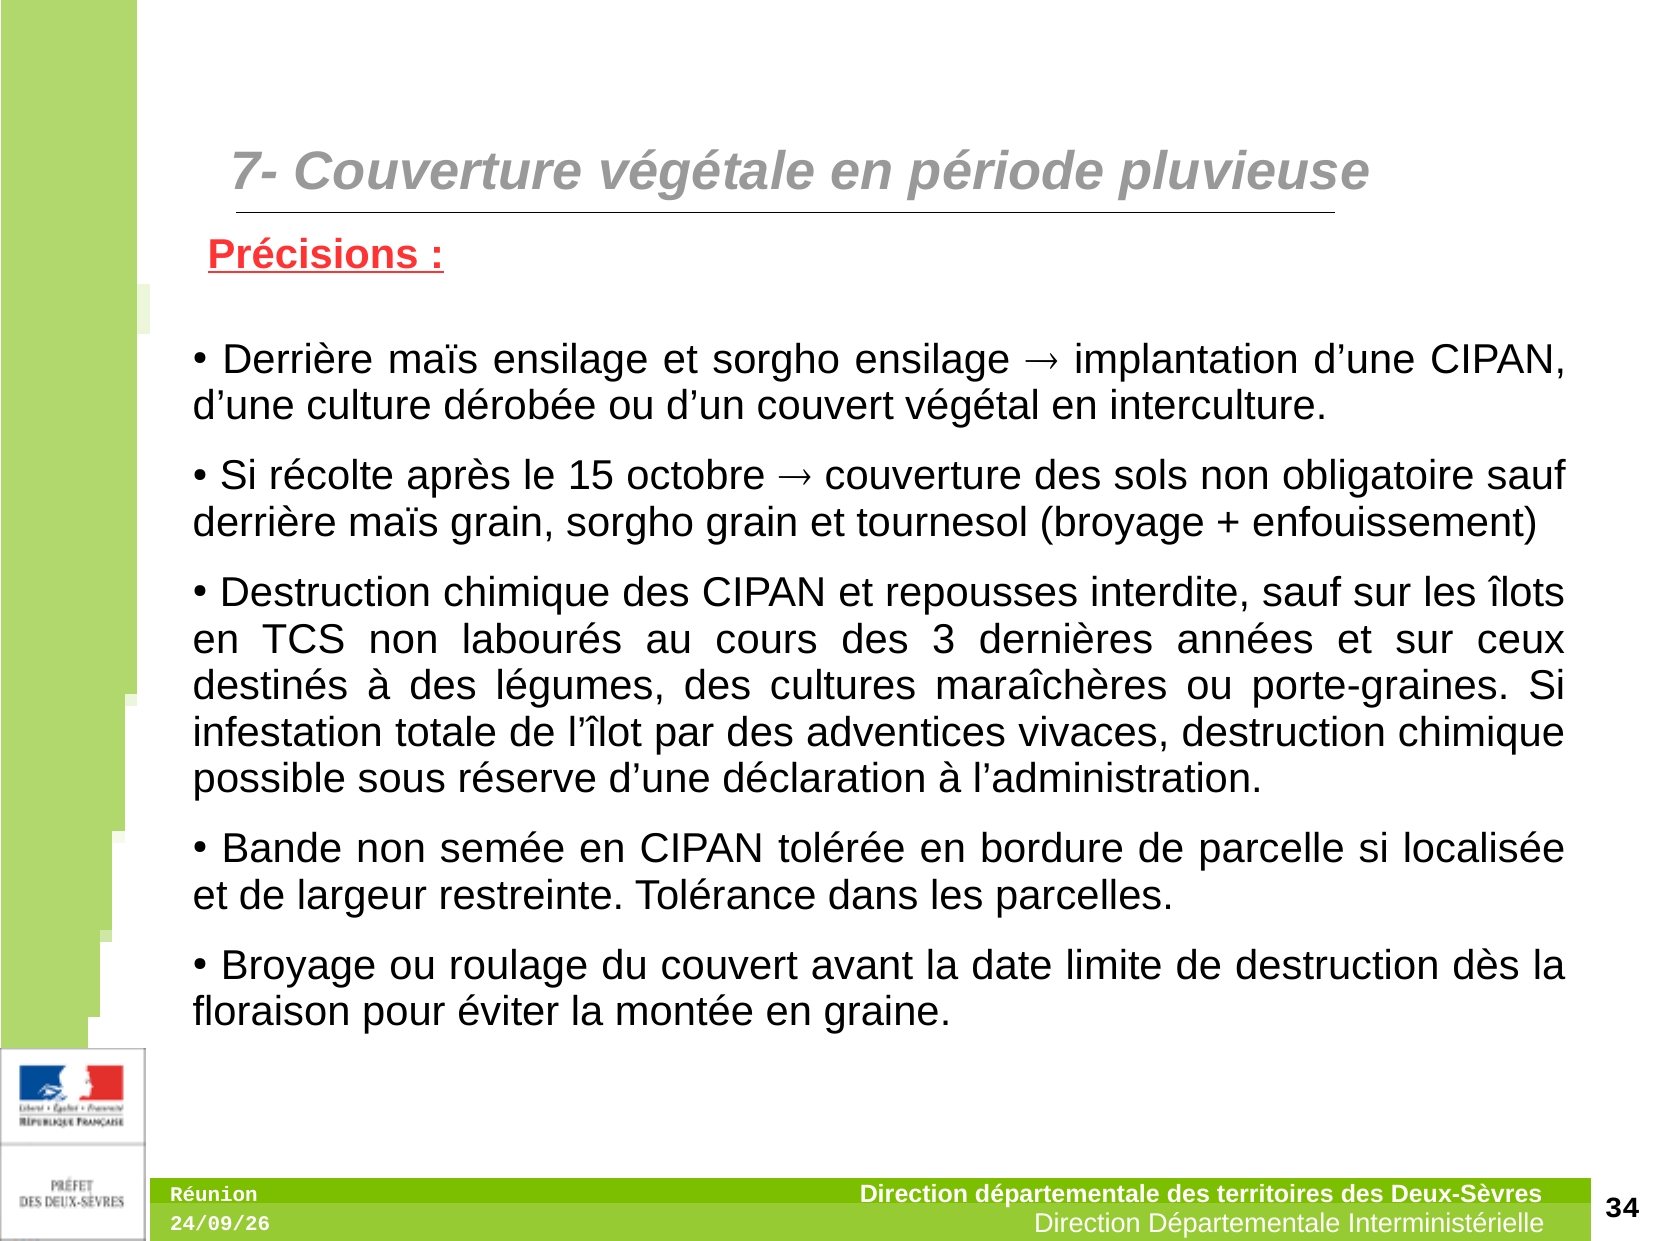

7- Couverture végétale en période pluvieuse
Précisions :
 Derrière maïs ensilage et sorgho ensilage  implantation d’une CIPAN, d’une culture dérobée ou d’un couvert végétal en interculture.
 Si récolte après le 15 octobre  couverture des sols non obligatoire sauf derrière maïs grain, sorgho grain et tournesol (broyage + enfouissement)
 Destruction chimique des CIPAN et repousses interdite, sauf sur les îlots en TCS non labourés au cours des 3 dernières années et sur ceux destinés à des légumes, des cultures maraîchères ou porte-graines. Si infestation totale de l’îlot par des adventices vivaces, destruction chimique possible sous réserve d’une déclaration à l’administration.
 Bande non semée en CIPAN tolérée en bordure de parcelle si localisée et de largeur restreinte. Tolérance dans les parcelles.
 Broyage ou roulage du couvert avant la date limite de destruction dès la floraison pour éviter la montée en graine.
Réunion